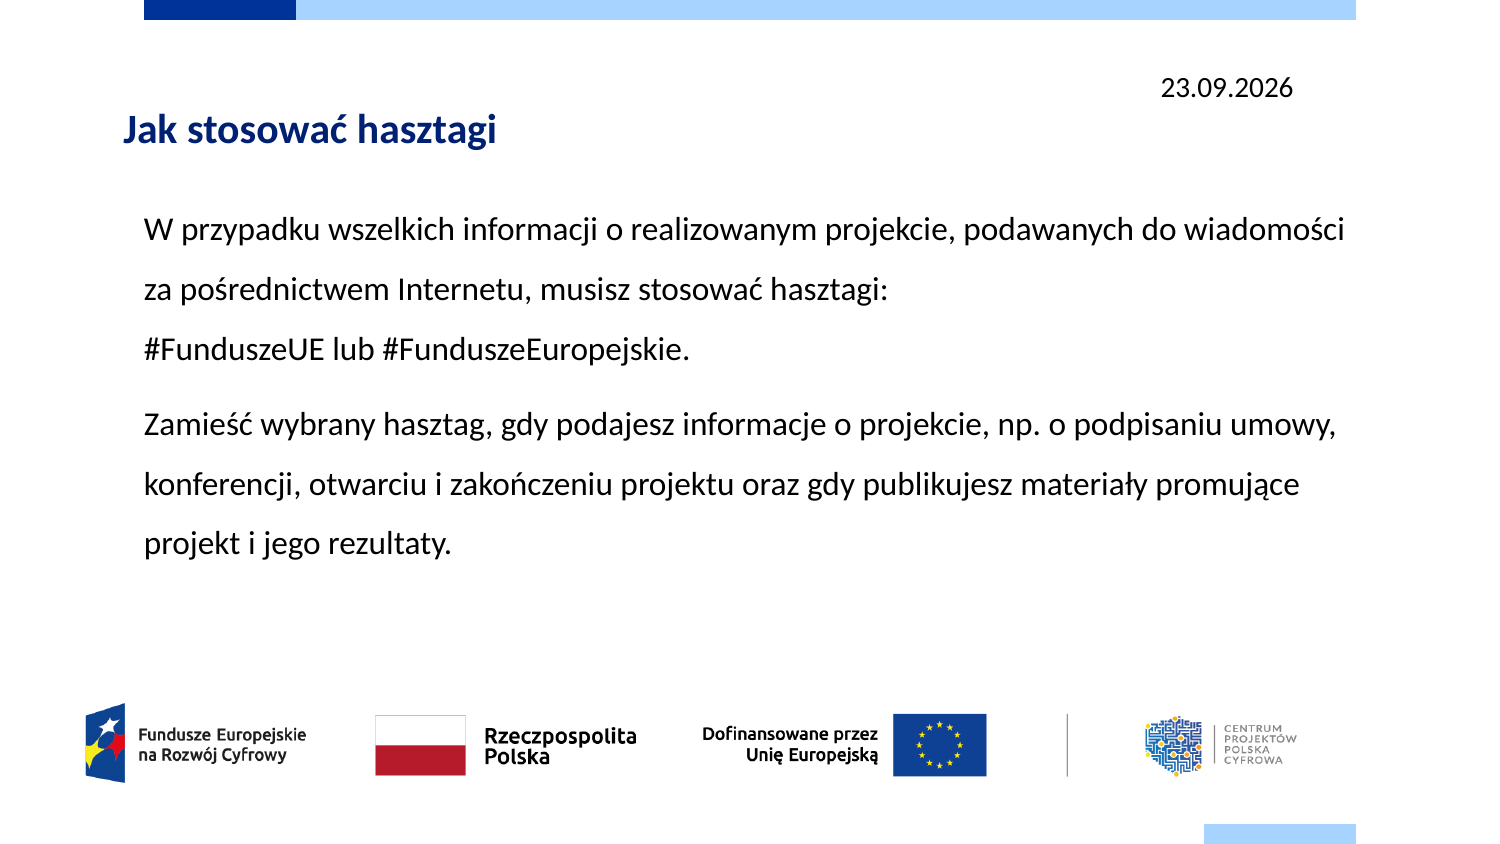

# Jak stosować hasztagi
W przypadku wszelkich informacji o realizowanym projekcie, podawanych do wiadomości za pośrednictwem Internetu, musisz stosować hasztagi:
#FunduszeUE lub #FunduszeEuropejskie.
Zamieść wybrany hasztag, gdy podajesz informacje o projekcie, np. o podpisaniu umowy, konferencji, otwarciu i zakończeniu projektu oraz gdy publikujesz materiały promujące projekt i jego rezultaty.